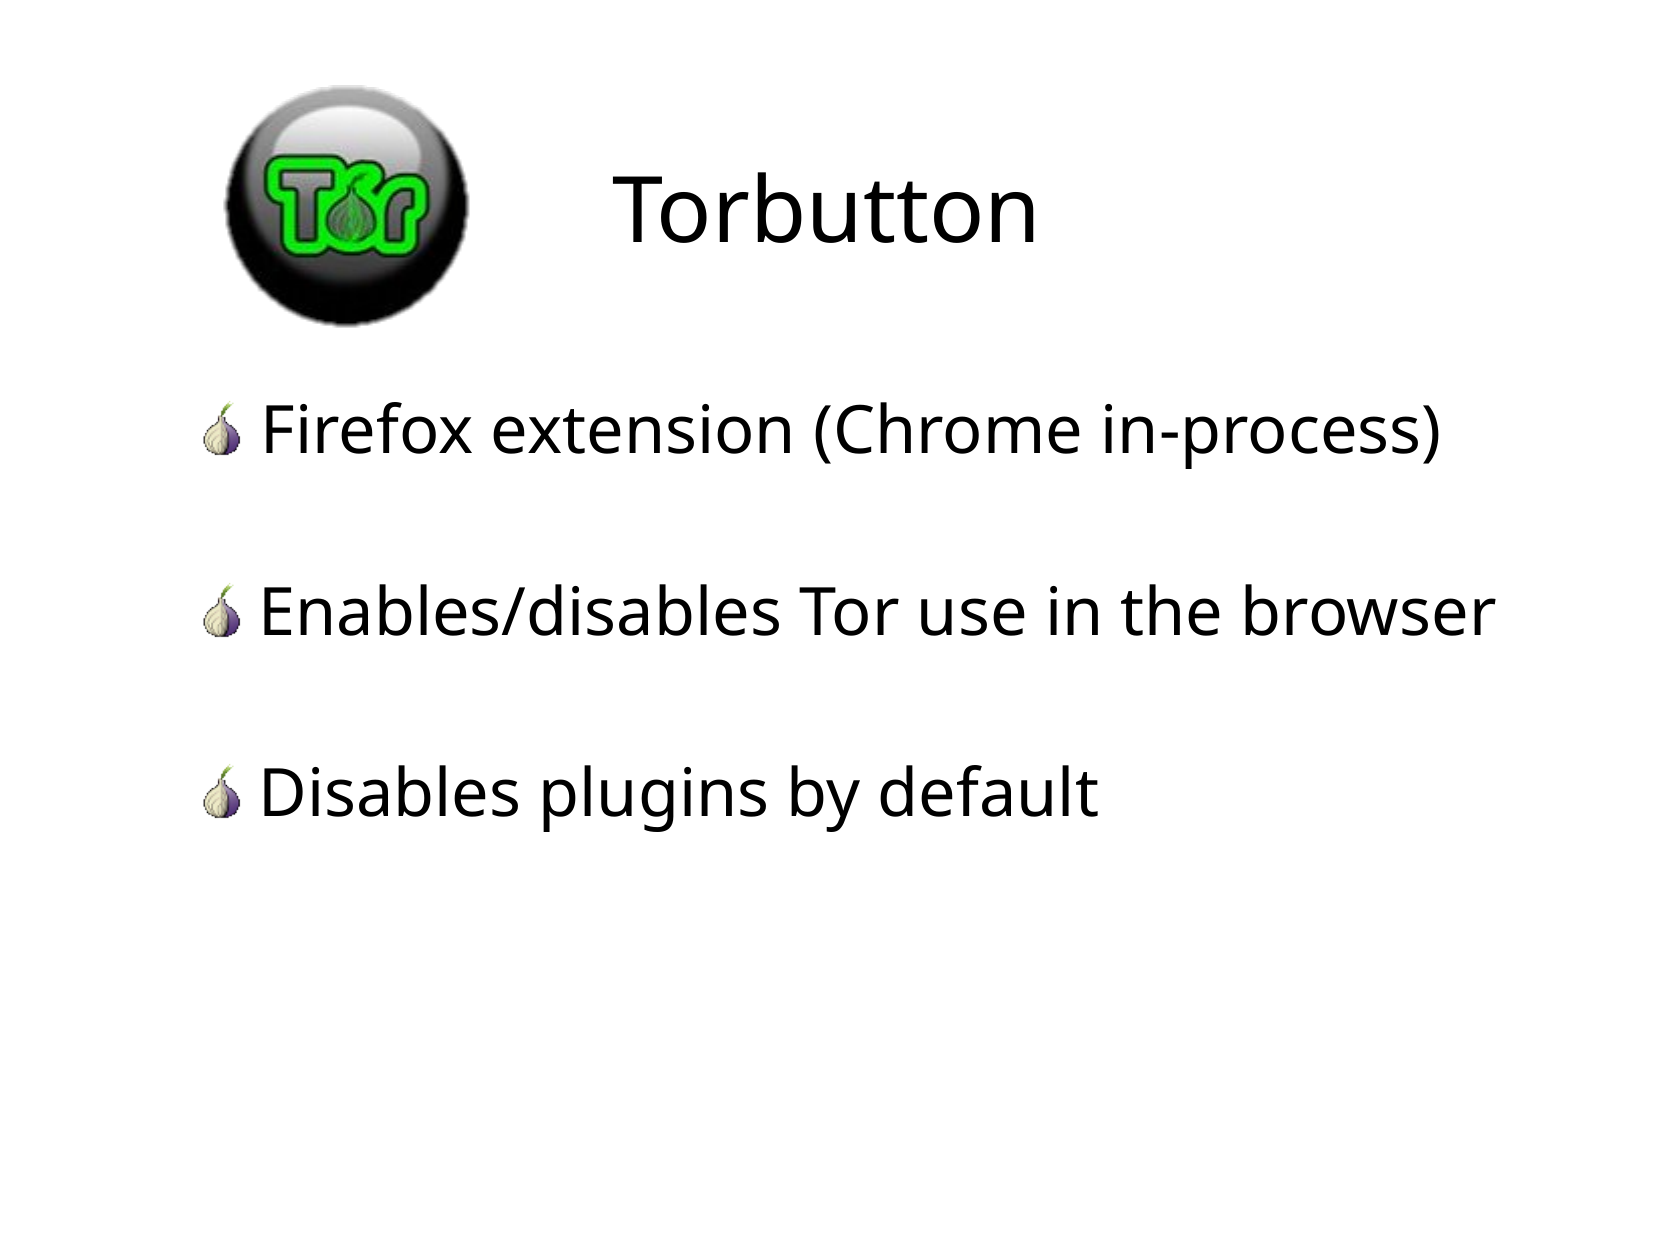

# Torbutton
 Firefox extension (Chrome in-process)
 Enables/disables Tor use in the browser
 Disables plugins by default